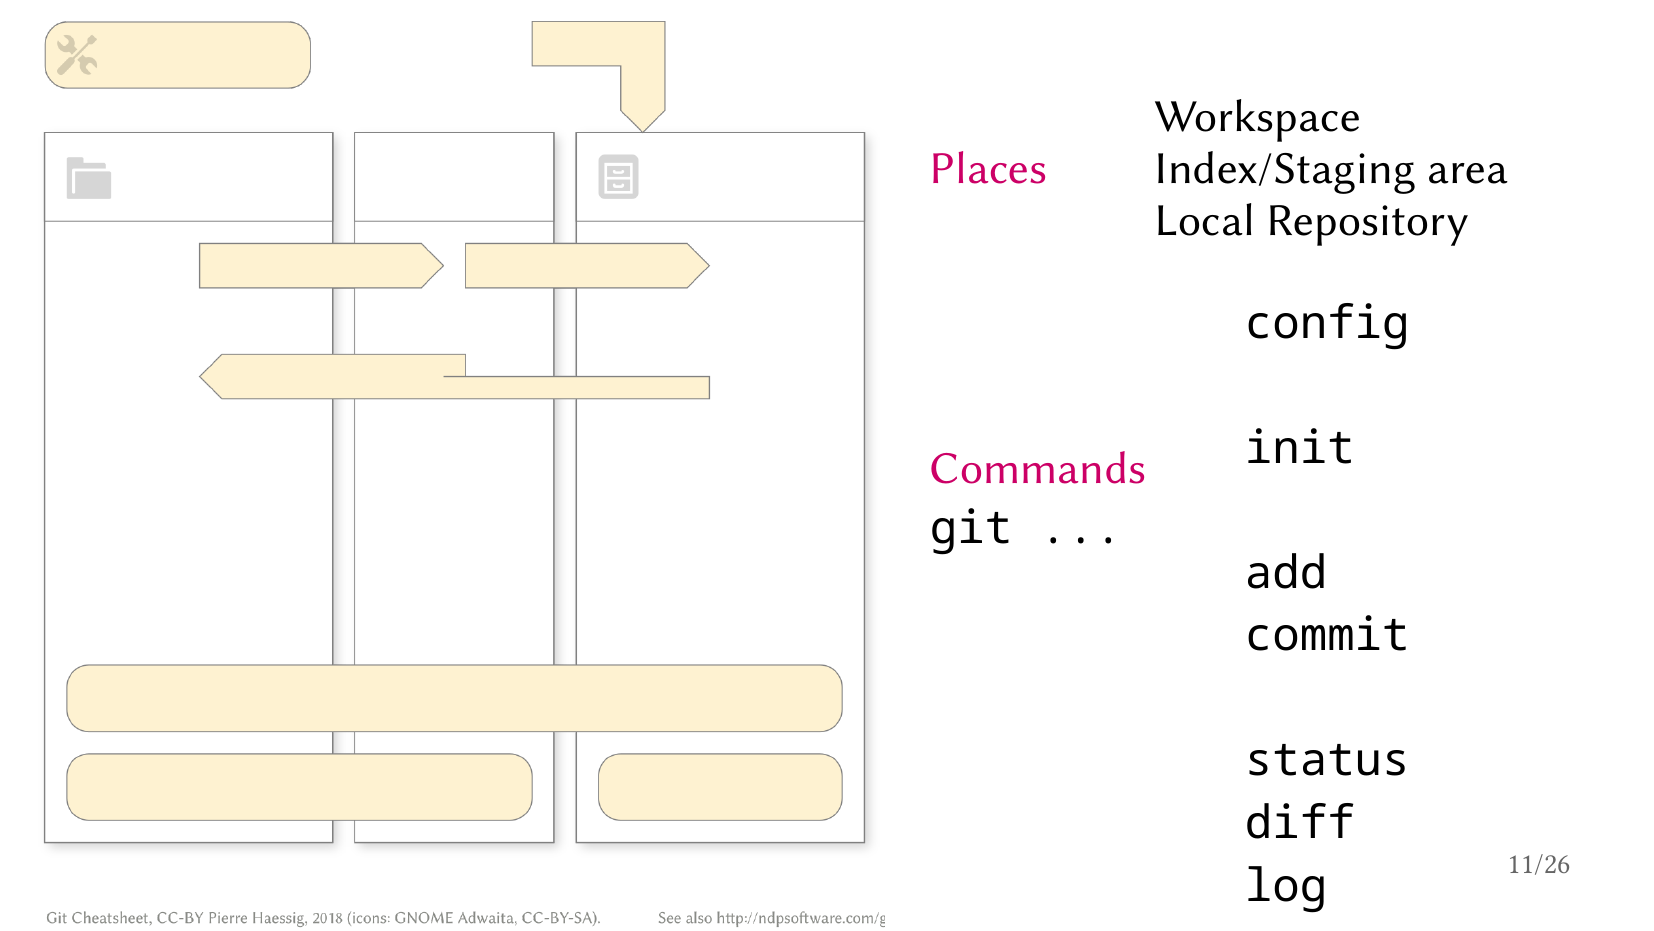

Workspace
Index/Staging area
Local Repository
Places
config
init
add
commit
status
diff
log
checkout
Commands
git ...
11